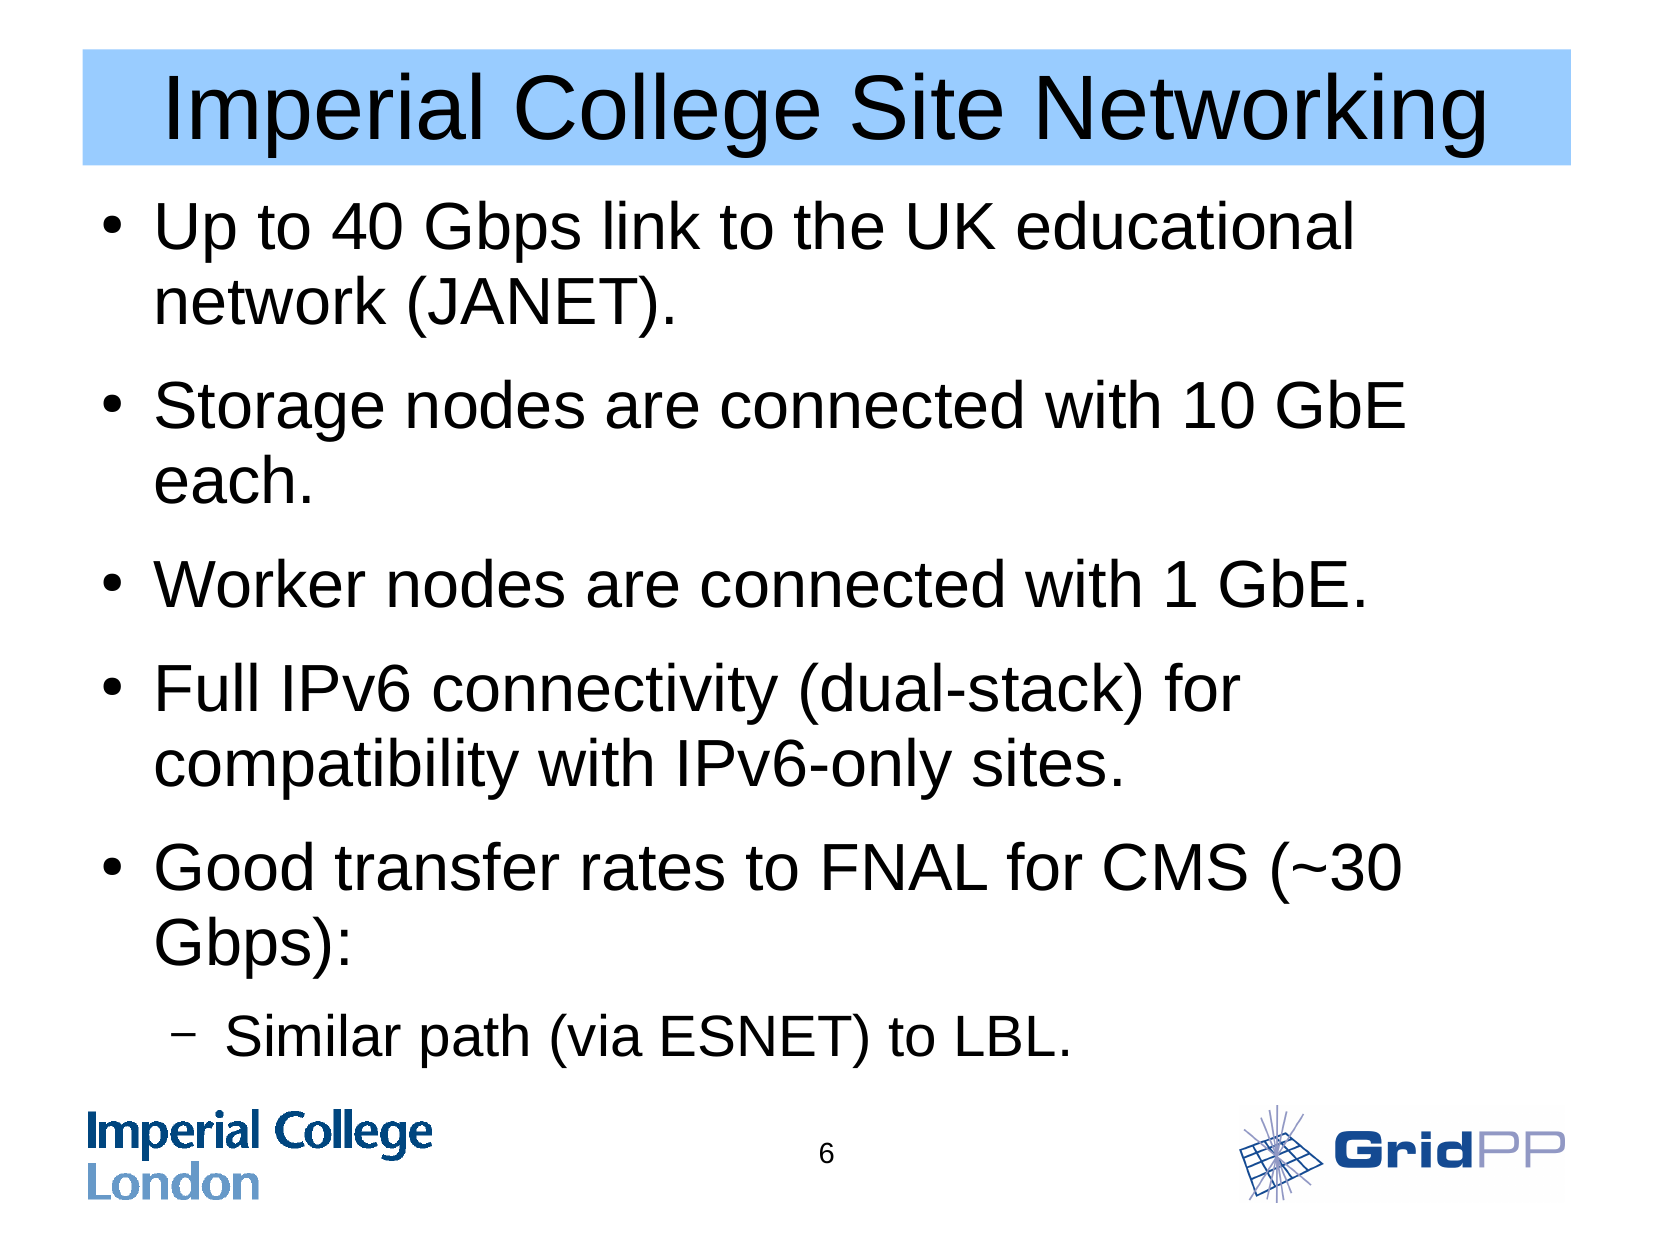

# Imperial College Site Networking
Up to 40 Gbps link to the UK educational network (JANET).
Storage nodes are connected with 10 GbE each.
Worker nodes are connected with 1 GbE.
Full IPv6 connectivity (dual-stack) for compatibility with IPv6-only sites.
Good transfer rates to FNAL for CMS (~30 Gbps):
Similar path (via ESNET) to LBL.